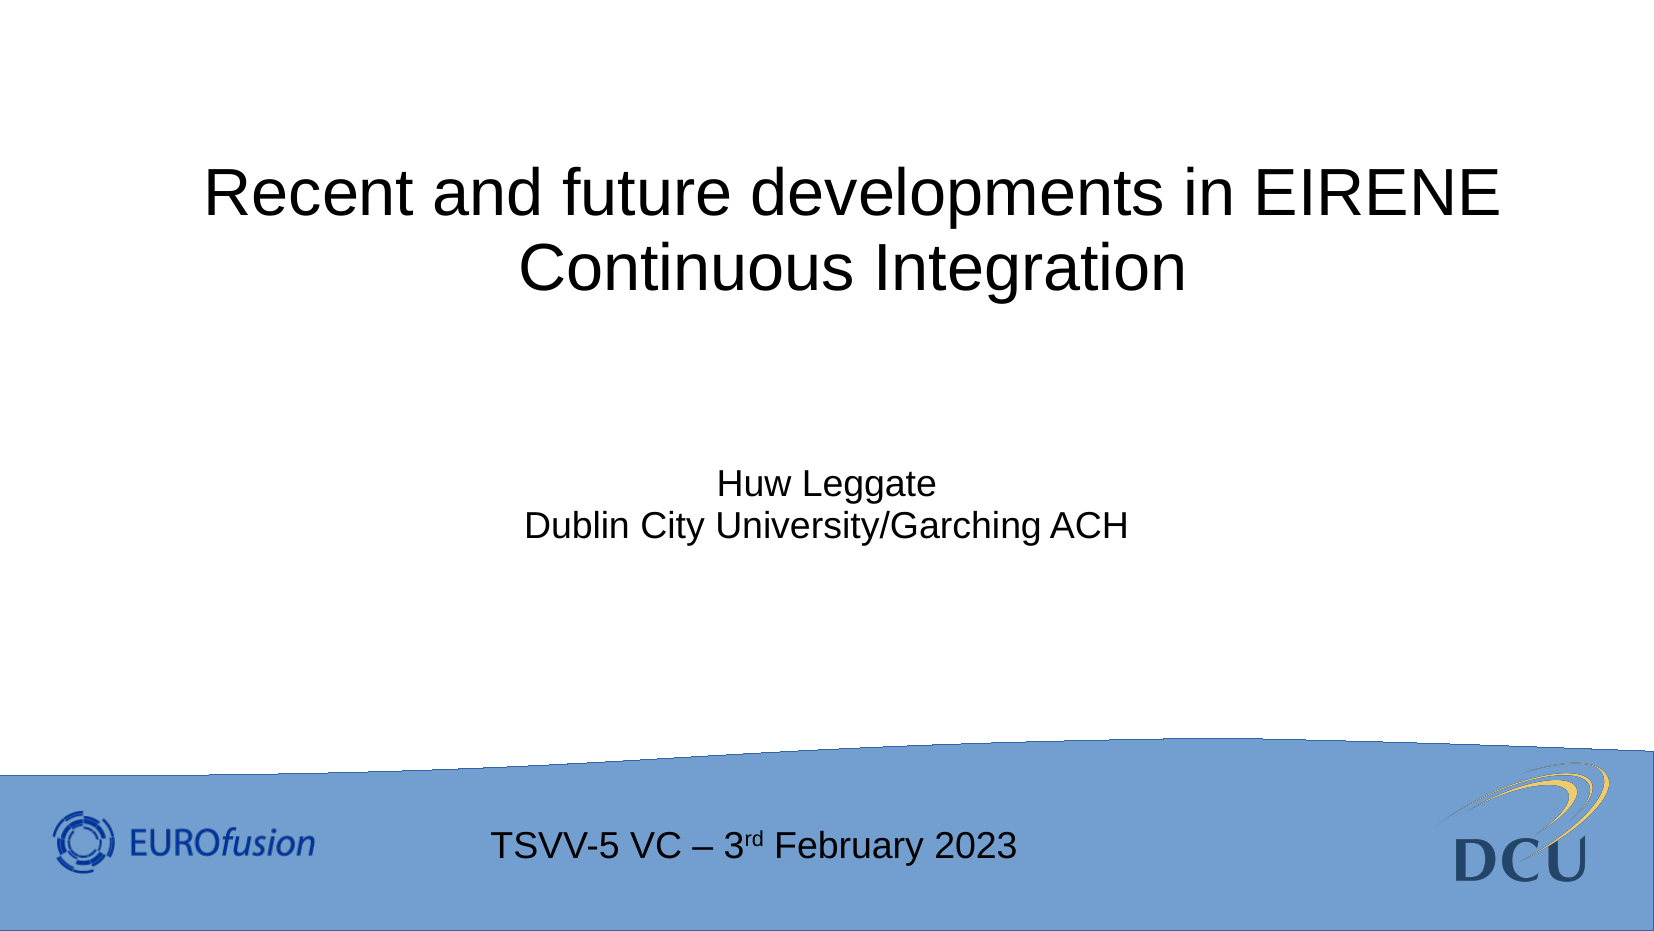

# Recent and future developments in EIRENE Continuous Integration
Huw Leggate
Dublin City University/Garching ACH
TSVV-5 VC – 3rd February 2023